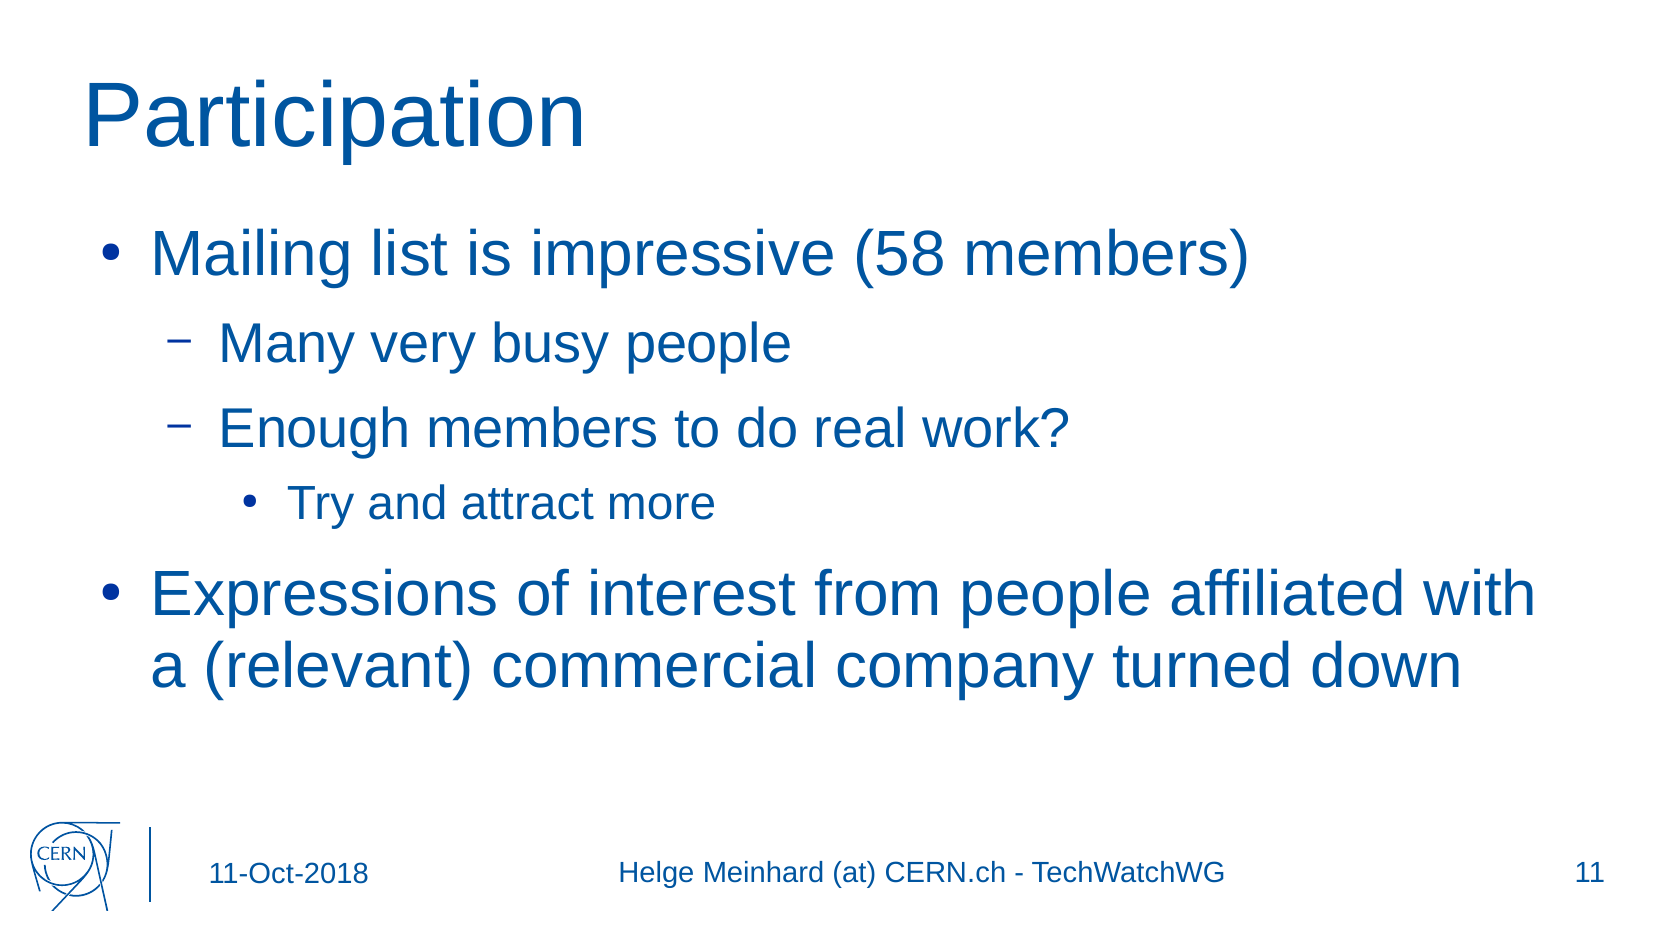

# Participation
Mailing list is impressive (58 members)
Many very busy people
Enough members to do real work?
Try and attract more
Expressions of interest from people affiliated with a (relevant) commercial company turned down
Helge Meinhard (at) CERN.ch - TechWatchWG
11
11-Oct-2018